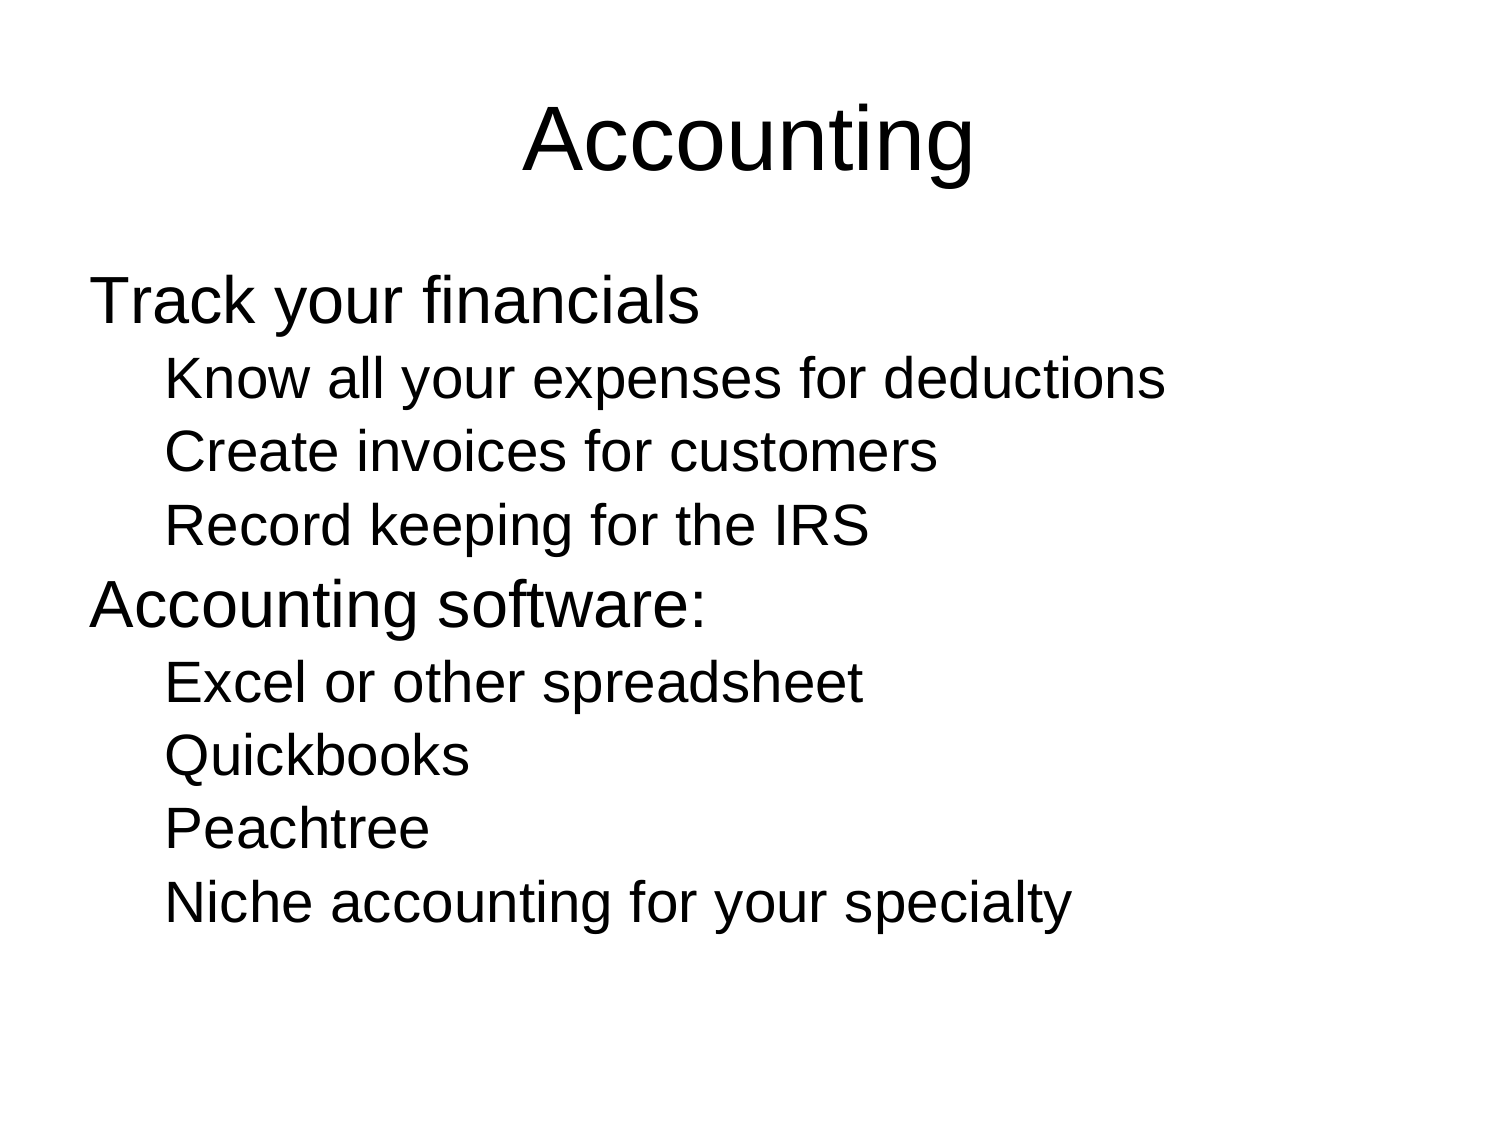

# Accounting
Track your financials
Know all your expenses for deductions
Create invoices for customers
Record keeping for the IRS
Accounting software:
Excel or other spreadsheet
Quickbooks
Peachtree
Niche accounting for your specialty